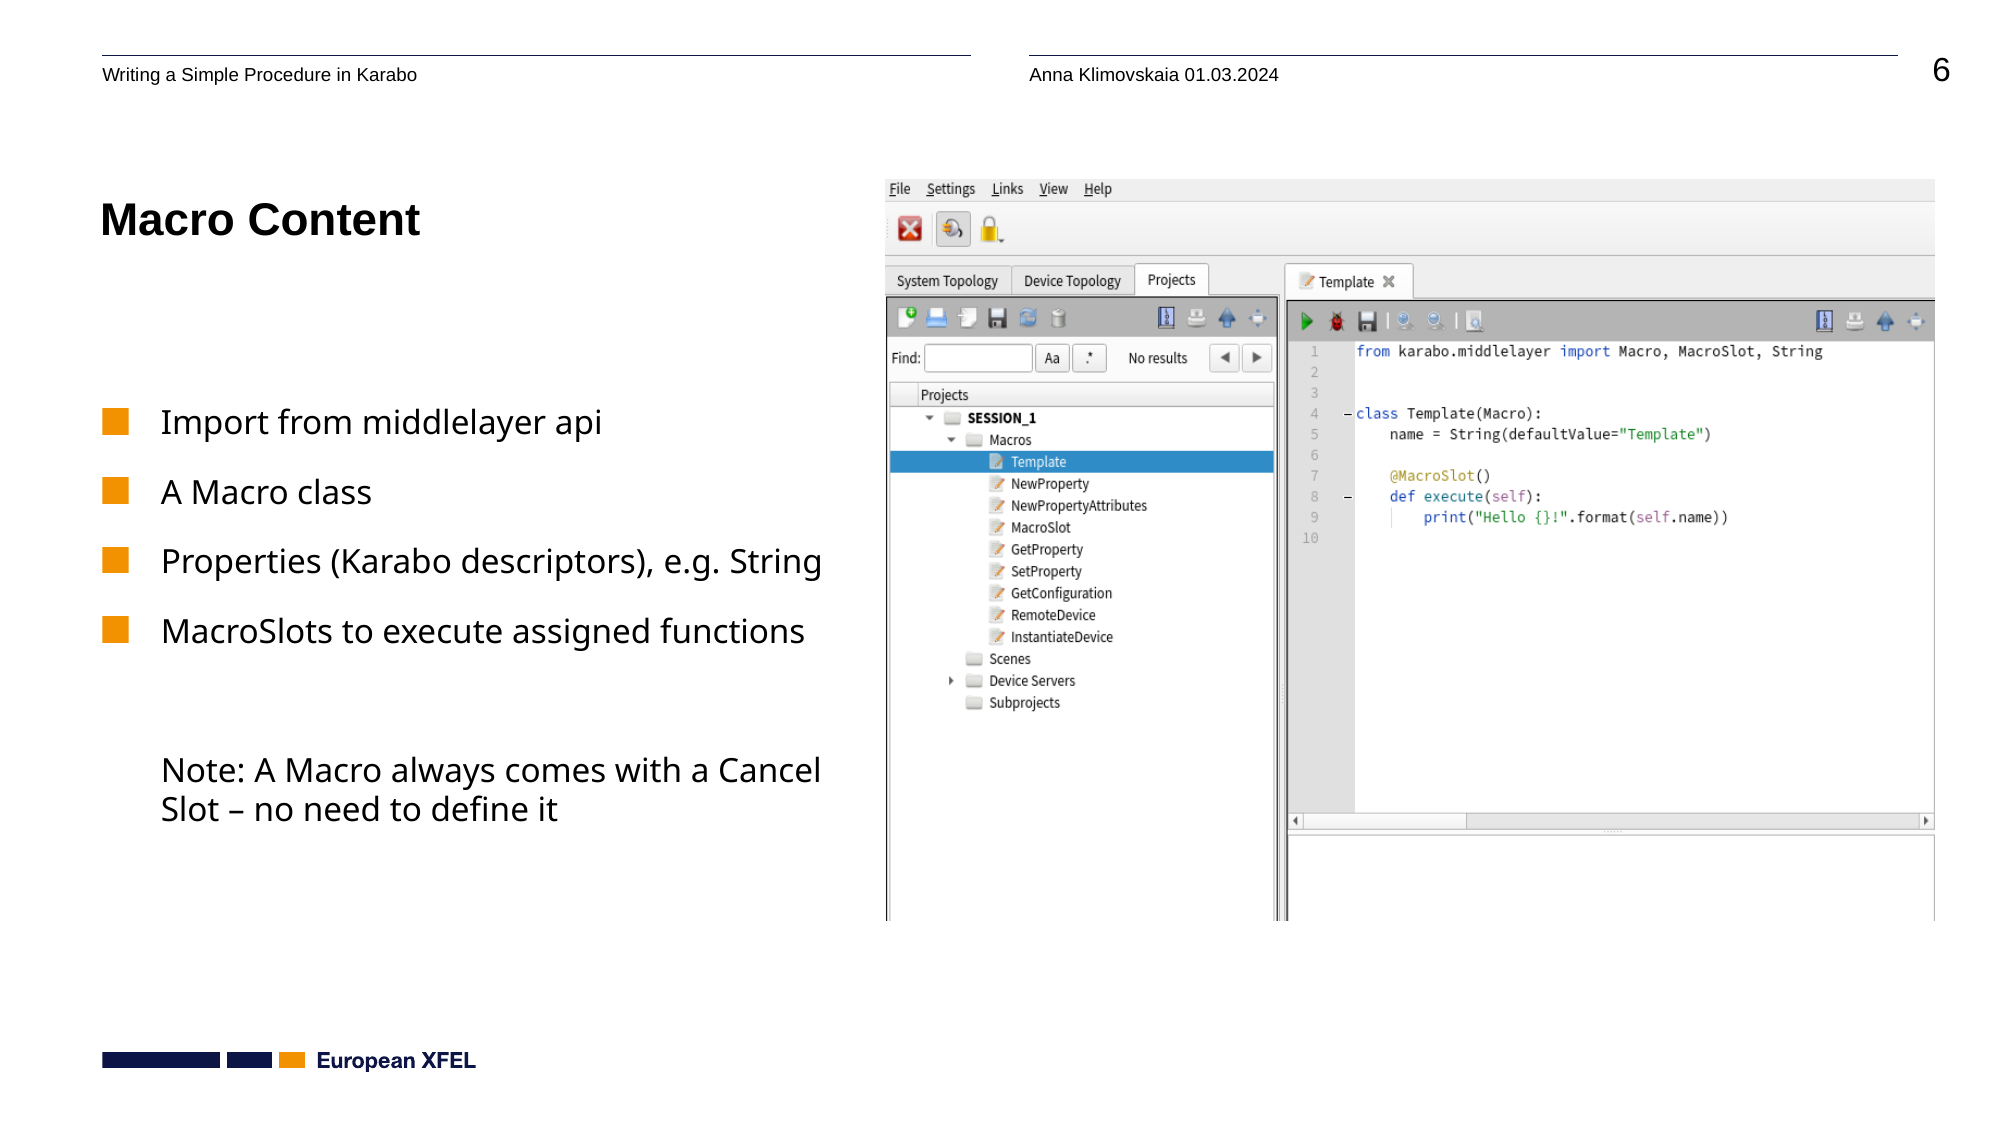

# Macro Content
Import from middlelayer api
A Macro class
Properties (Karabo descriptors), e.g. String
MacroSlots to execute assigned functions
Note: A Macro always comes with a Cancel Slot – no need to define it